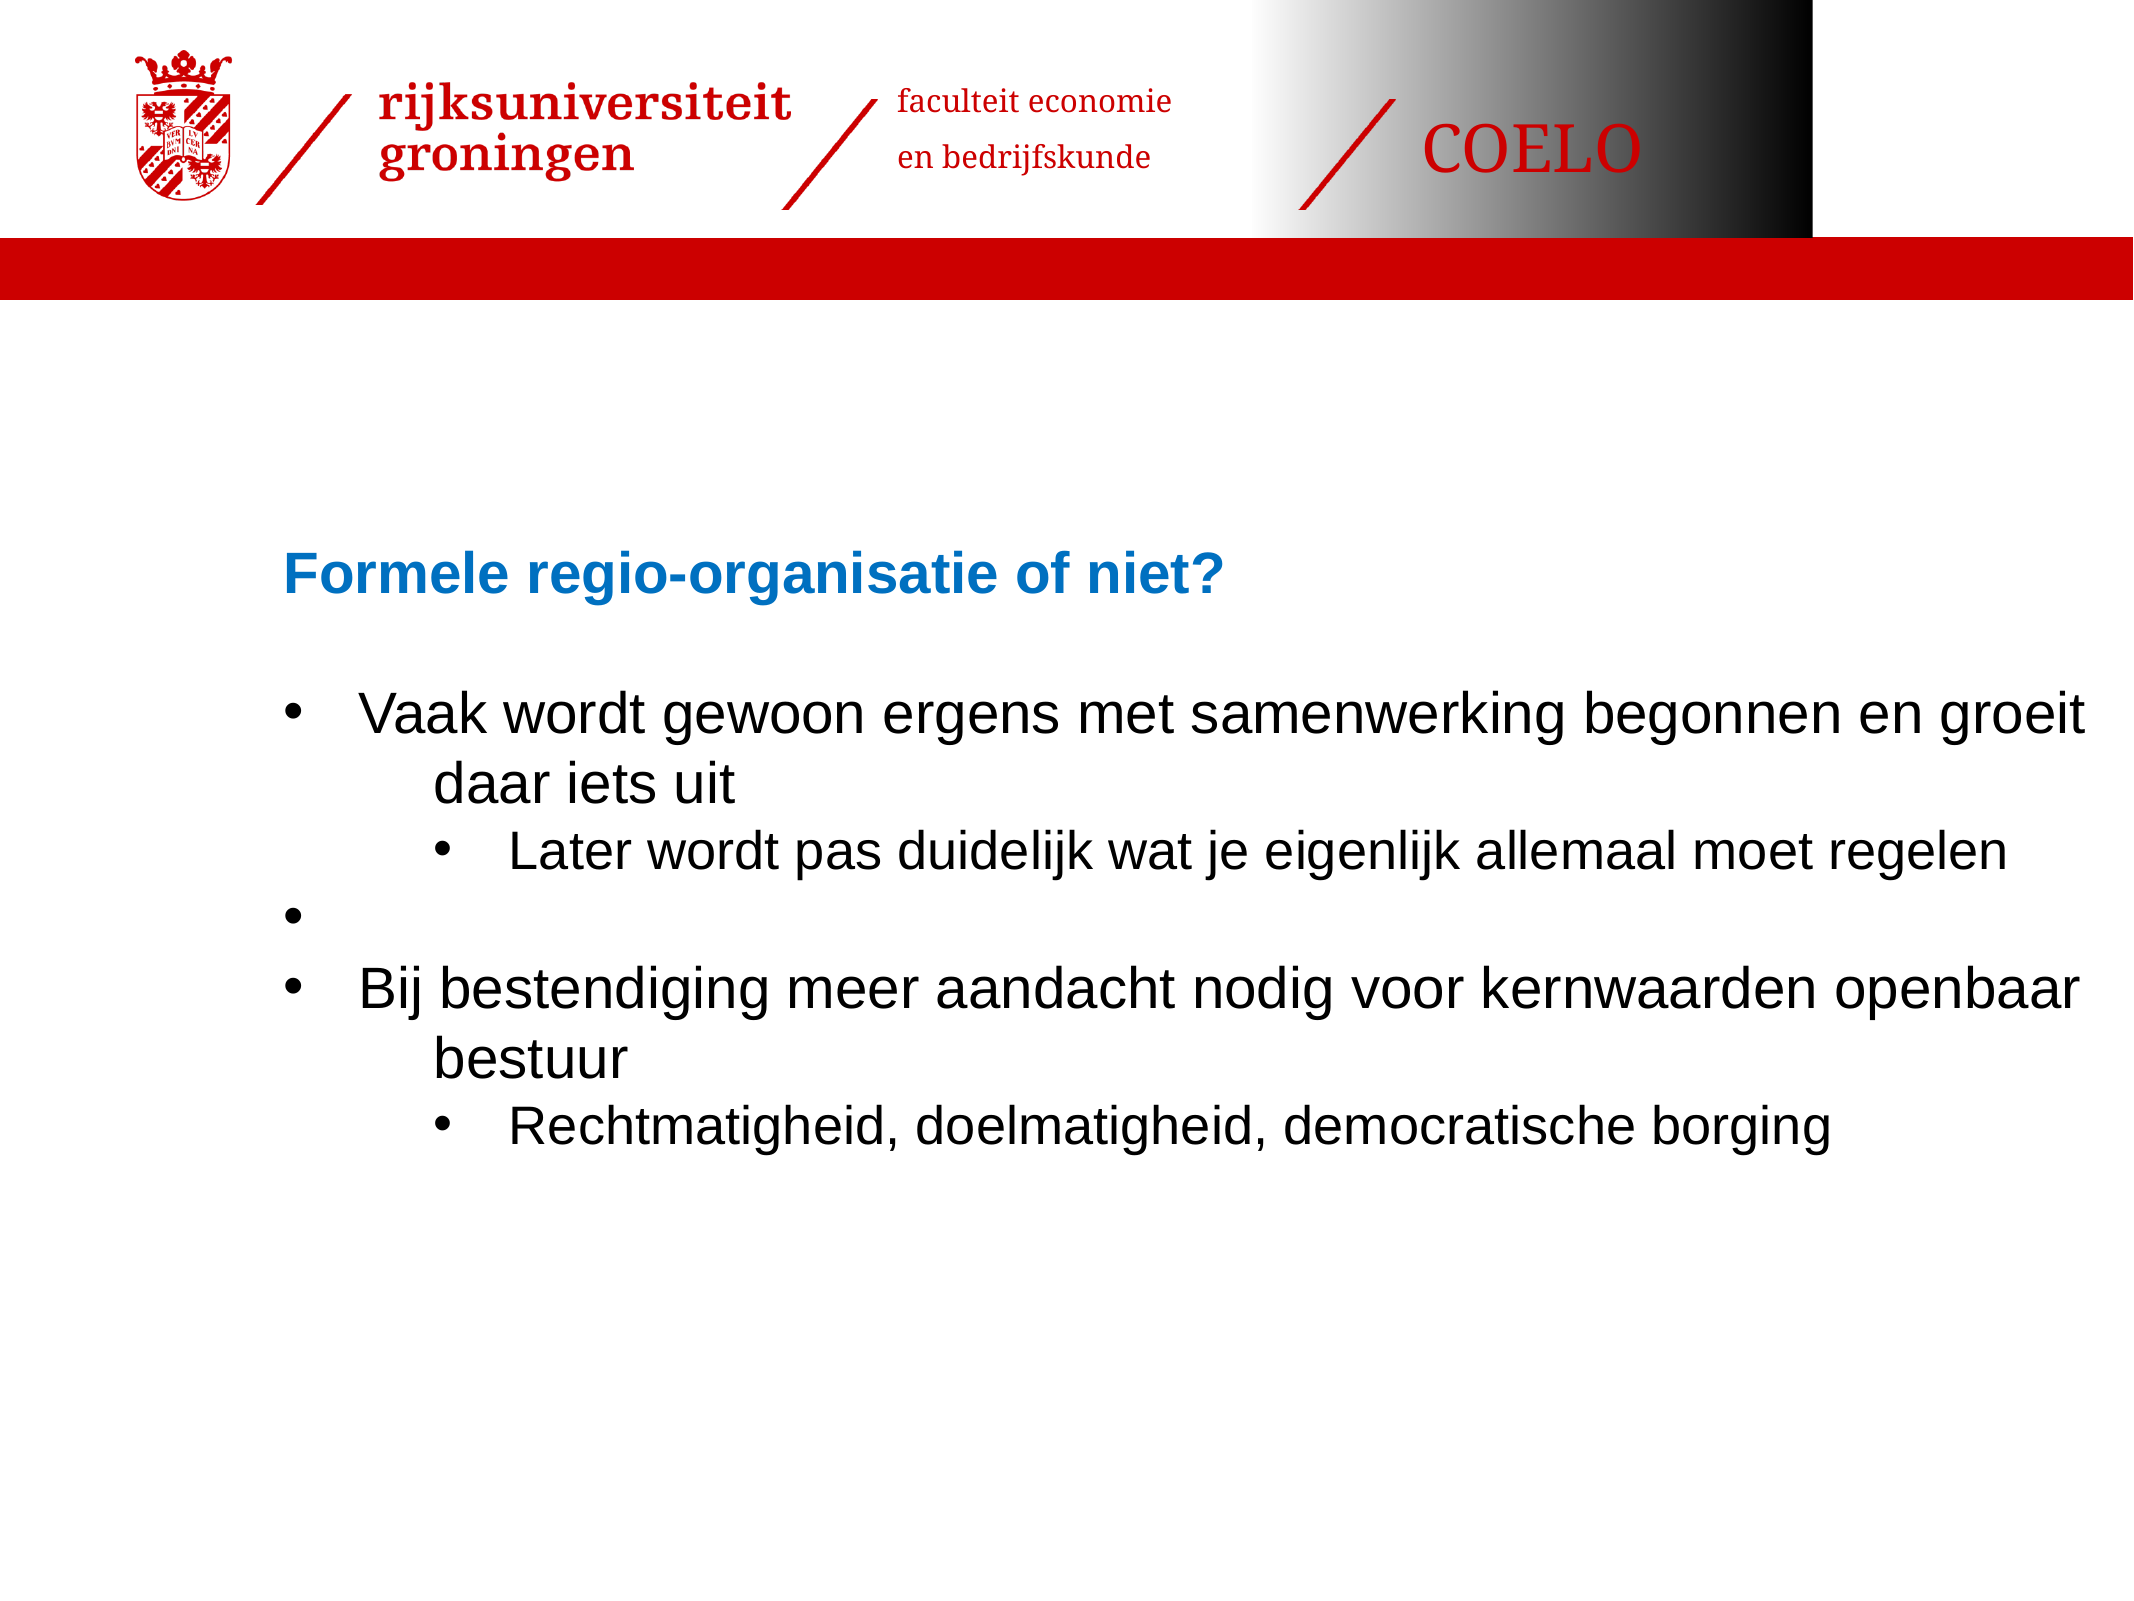

Formele regio-organisatie of niet?
Vaak wordt gewoon ergens met samenwerking begonnen en groeit daar iets uit
Later wordt pas duidelijk wat je eigenlijk allemaal moet regelen
Bij bestendiging meer aandacht nodig voor kernwaarden openbaar bestuur
Rechtmatigheid, doelmatigheid, democratische borging